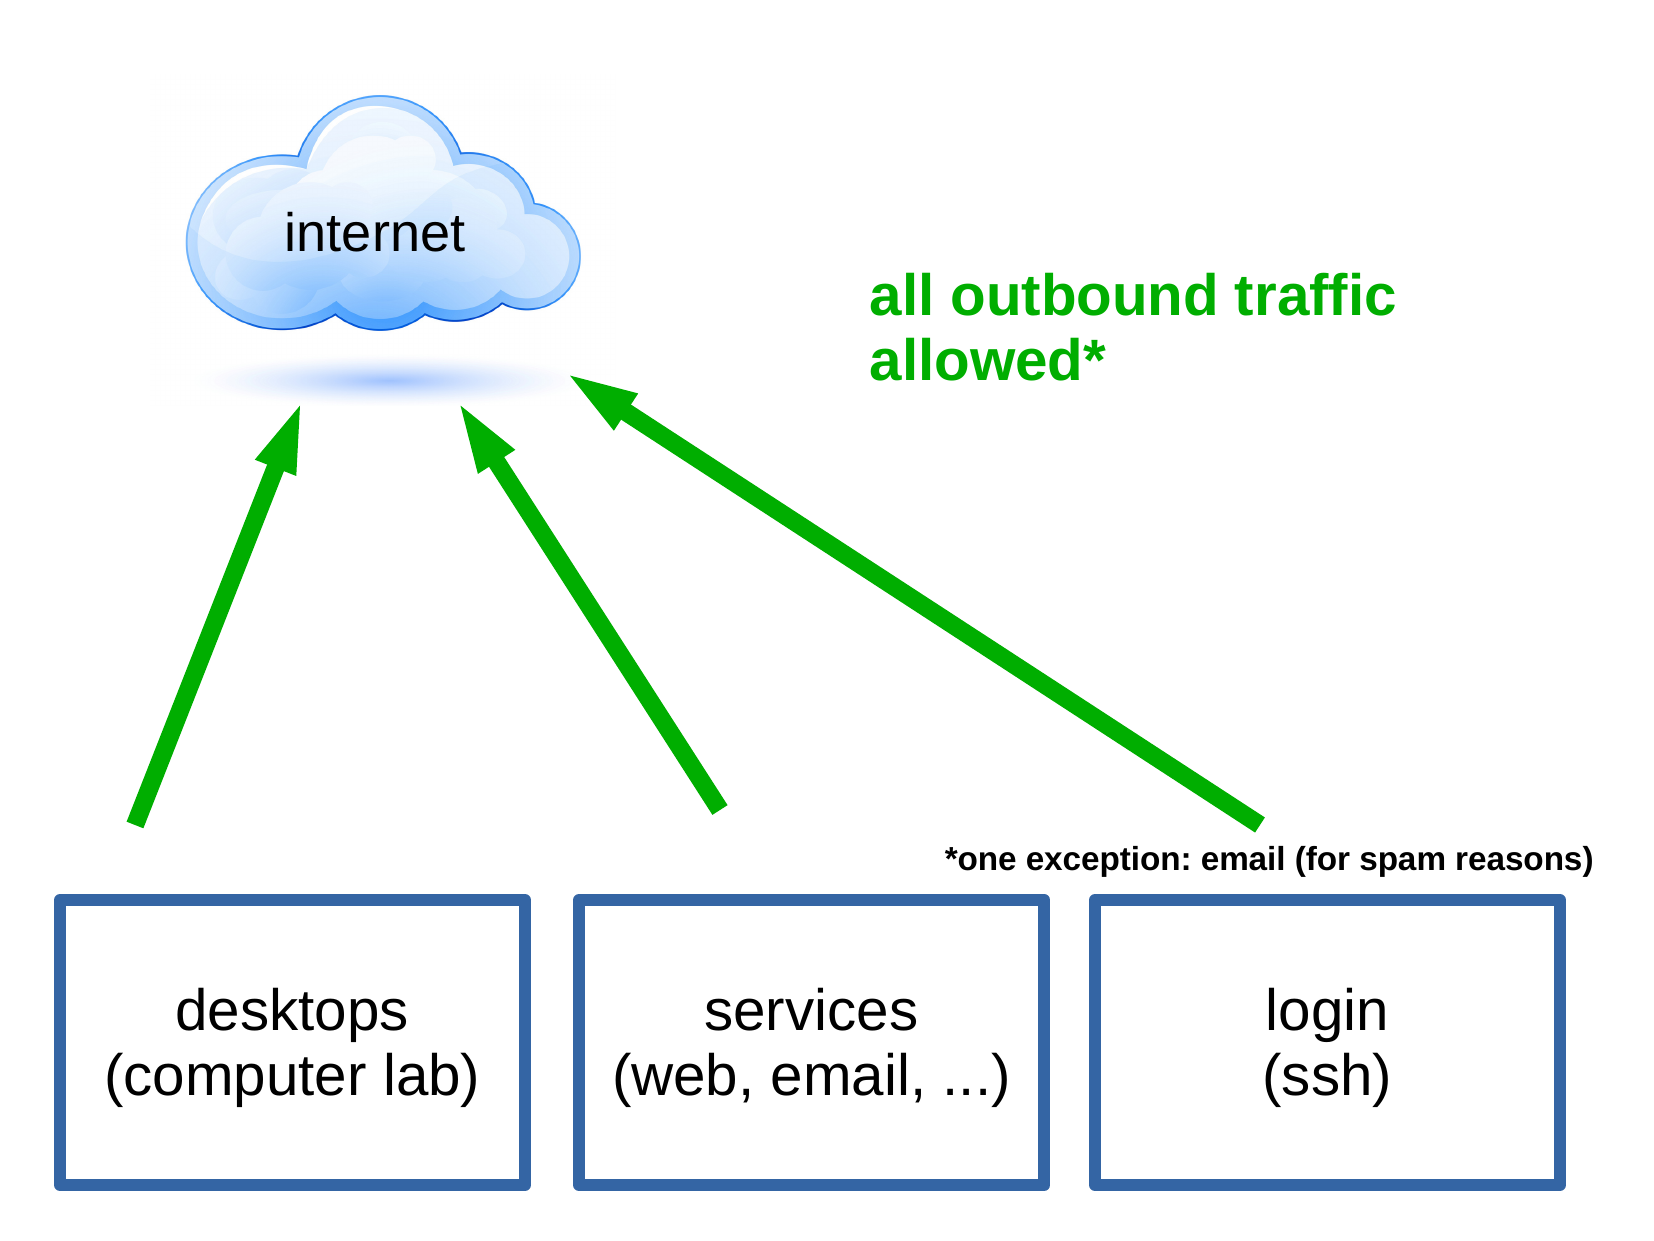

internet
all outbound traffic allowed*
*one exception: email (for spam reasons)
desktops
(computer lab)
services
(web, email, ...)
login
(ssh)